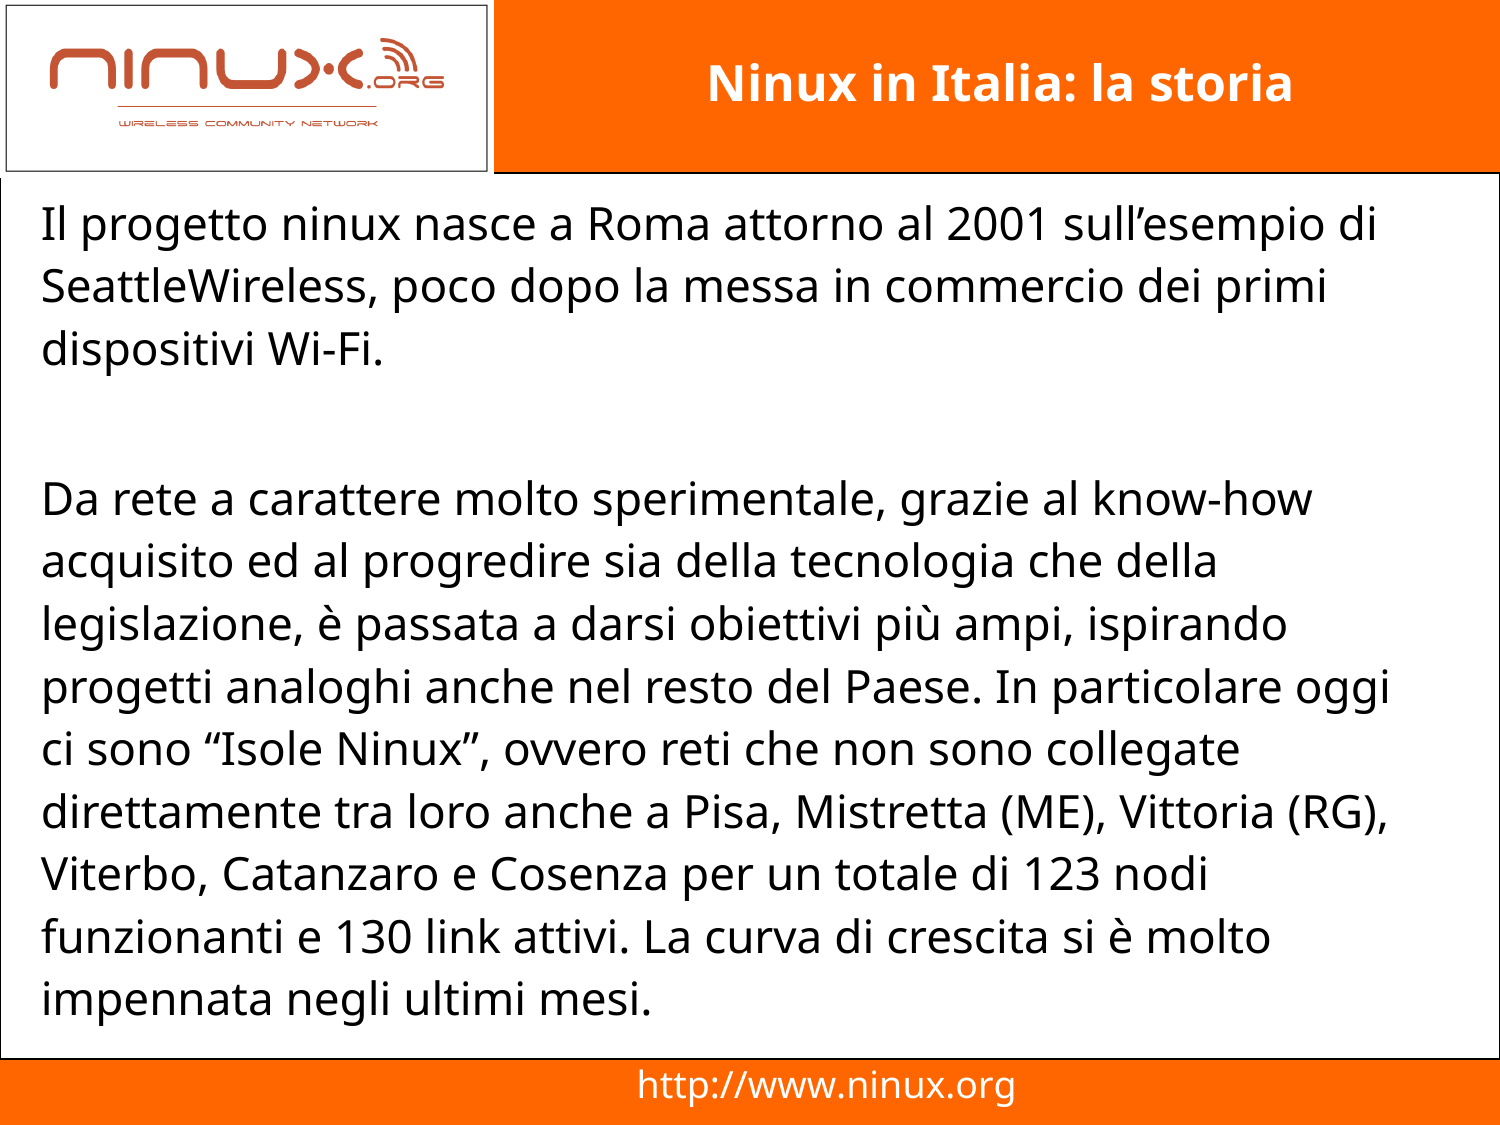

Ninux in Italia: la storia
# Il progetto ninux nasce a Roma attorno al 2001 sull’esempio di SeattleWireless, poco dopo la messa in commercio dei primi dispositivi Wi-Fi.
Da rete a carattere molto sperimentale, grazie al know-how acquisito ed al progredire sia della tecnologia che della legislazione, è passata a darsi obiettivi più ampi, ispirando progetti analoghi anche nel resto del Paese. In particolare oggi ci sono “Isole Ninux”, ovvero reti che non sono collegate direttamente tra loro anche a Pisa, Mistretta (ME), Vittoria (RG), Viterbo, Catanzaro e Cosenza per un totale di 123 nodi funzionanti e 130 link attivi. La curva di crescita si è molto impennata negli ultimi mesi.
http://www.ninux.org